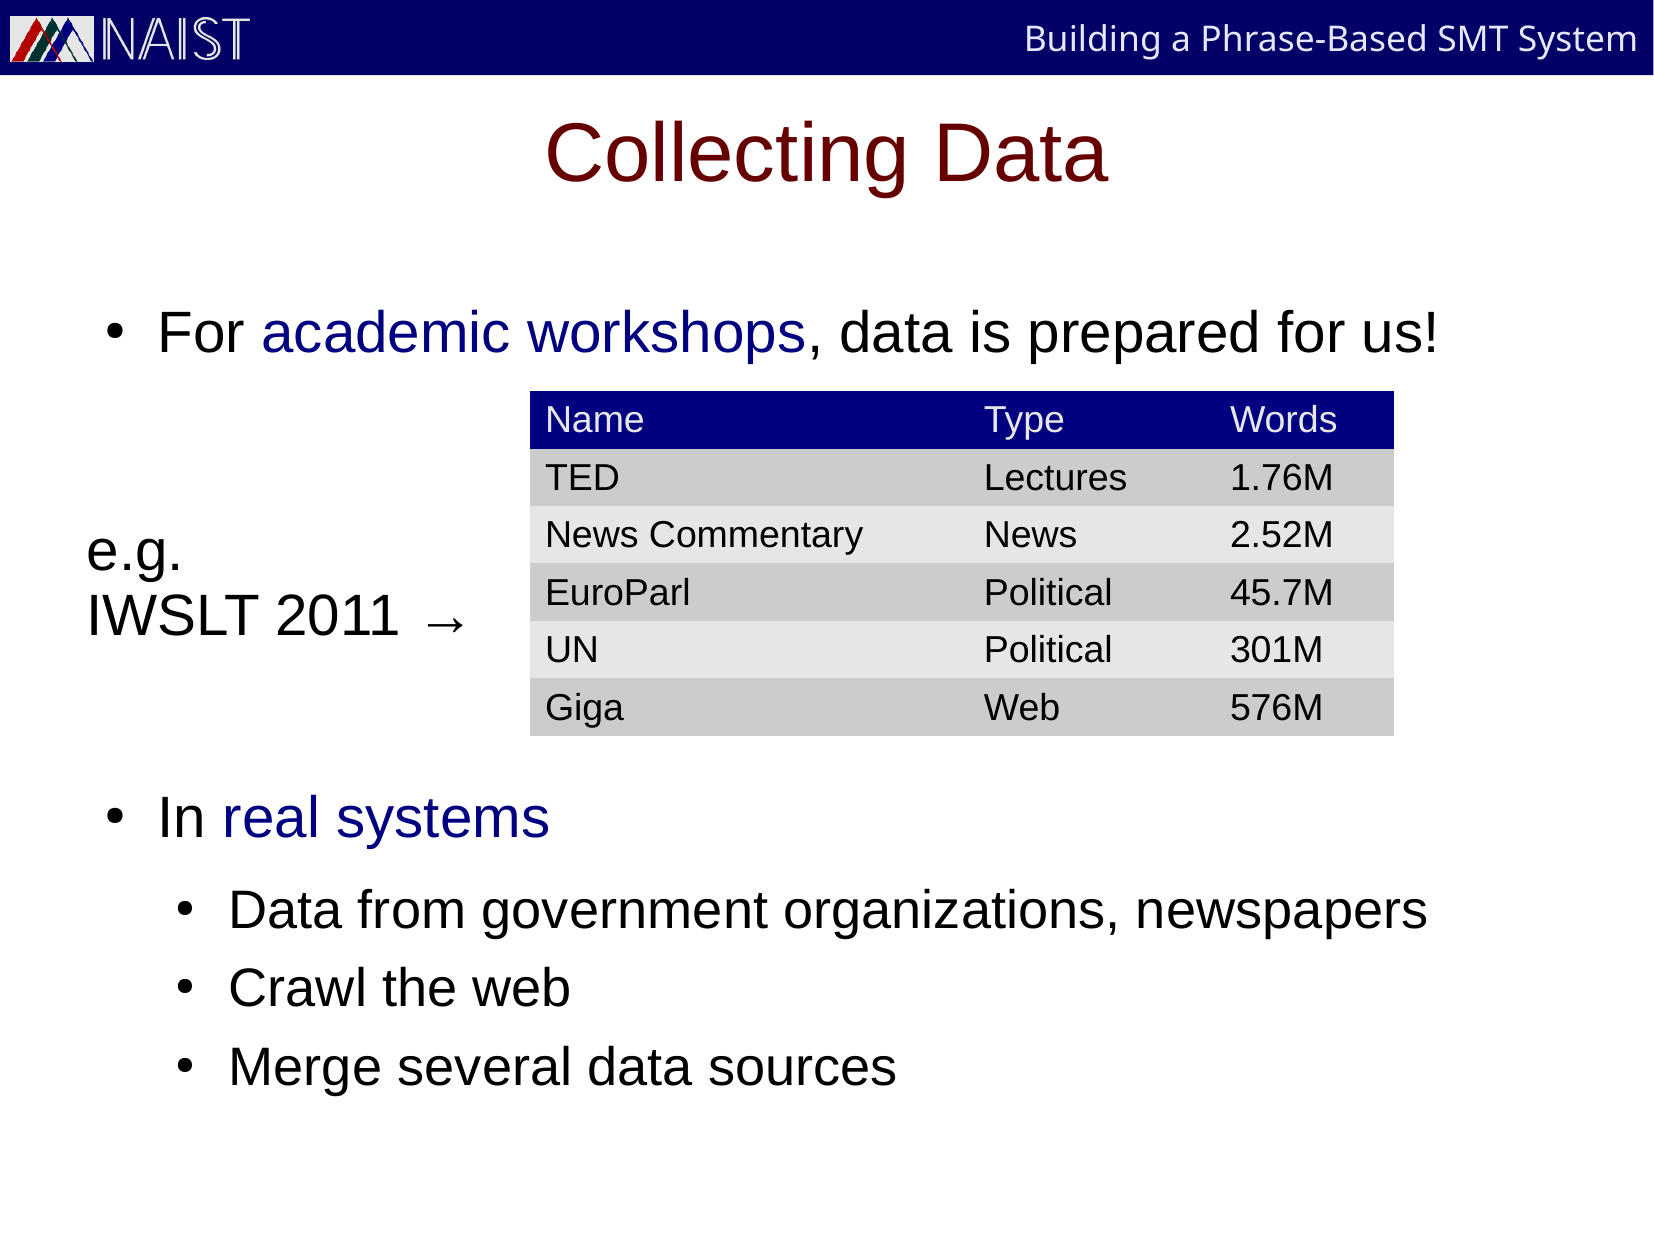

# Collecting Data
For academic workshops, data is prepared for us!
In real systems
Data from government organizations, newspapers
Crawl the web
Merge several data sources
| Name | Type | Words |
| --- | --- | --- |
| TED | Lectures | 1.76M |
| News Commentary | News | 2.52M |
| EuroParl | Political | 45.7M |
| UN | Political | 301M |
| Giga | Web | 576M |
e.g.
IWSLT 2011 →